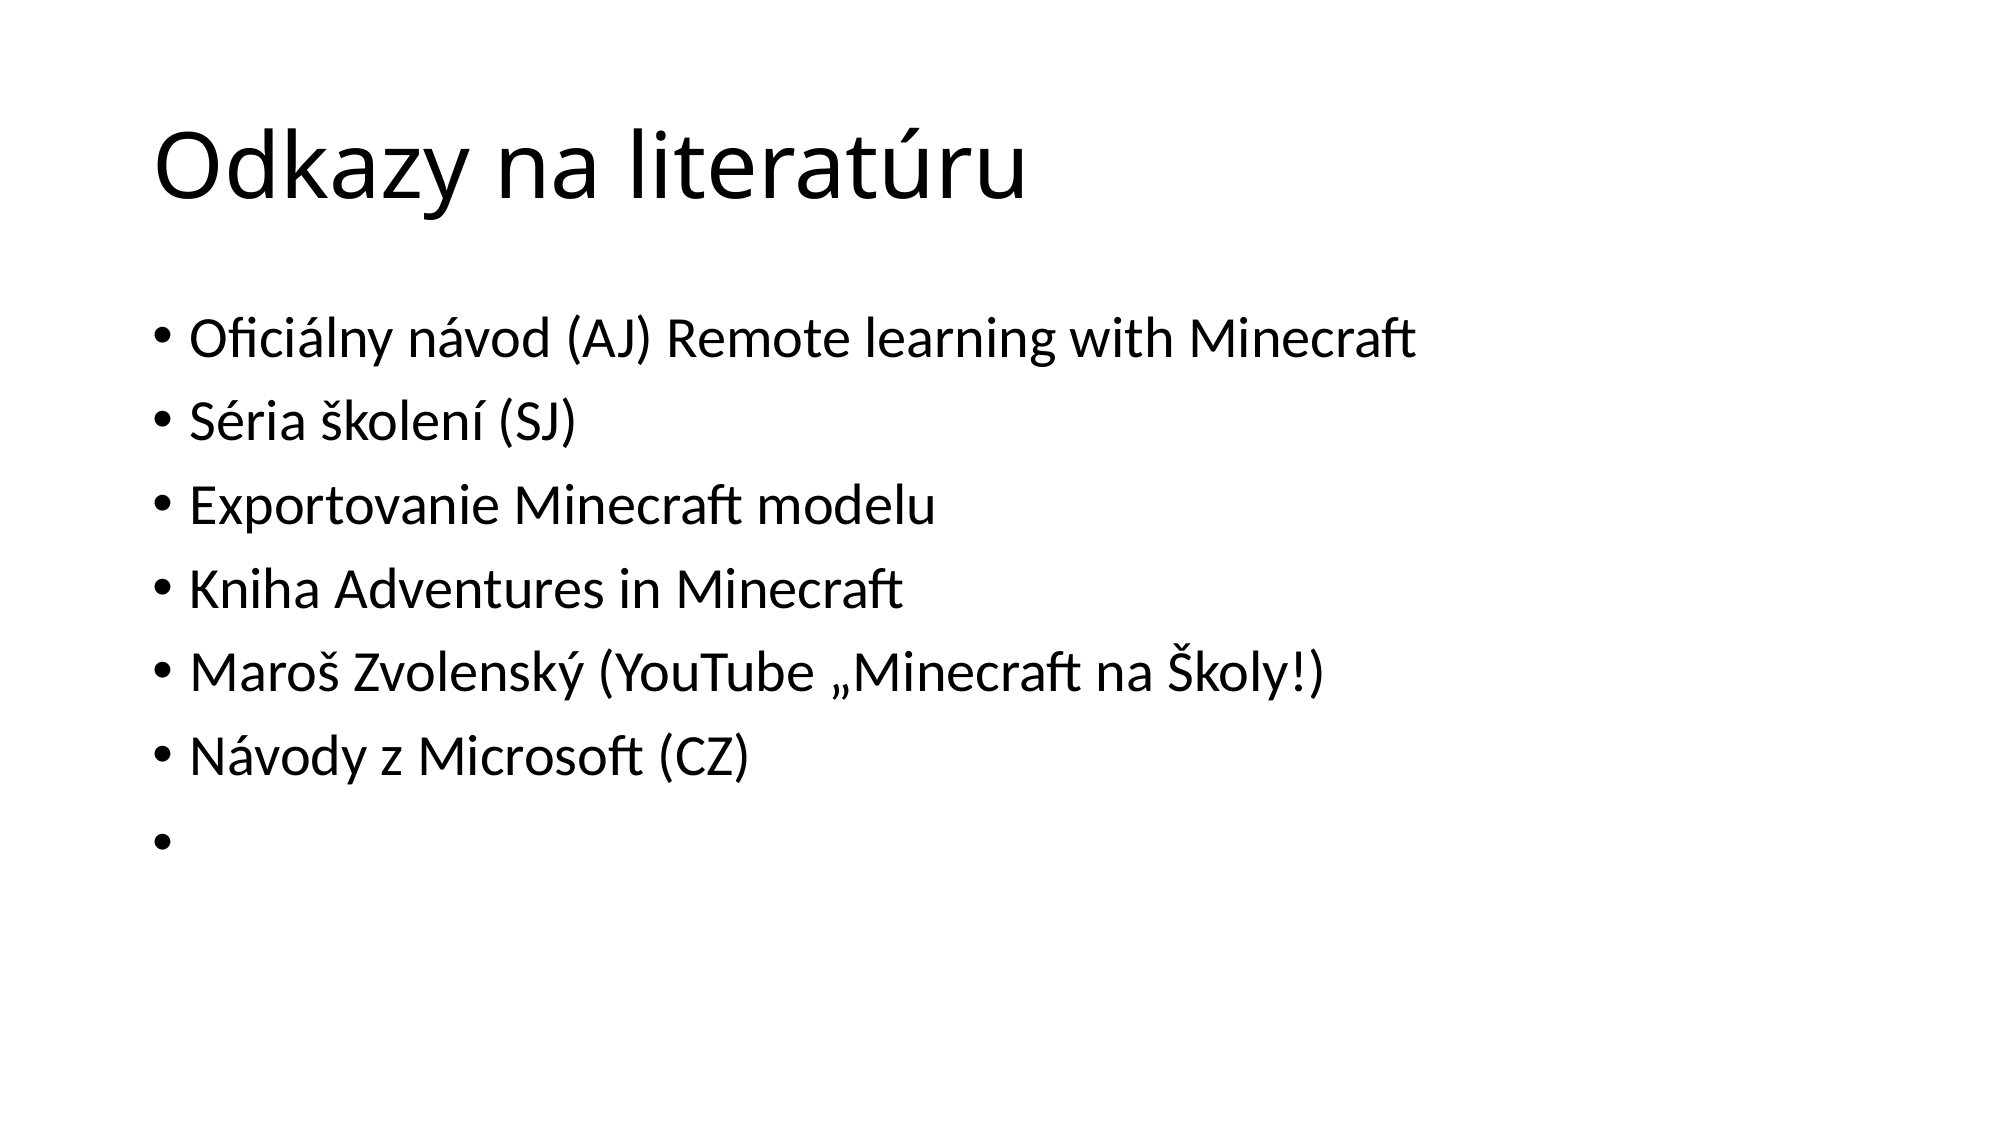

# Odkazy na literatúru
Oficiálny návod (AJ) Remote learning with Minecraft
Séria školení (SJ)
Exportovanie Minecraft modelu
Kniha Adventures in Minecraft
Maroš Zvolenský (YouTube „Minecraft na Školy!)
Návody z Microsoft (CZ)